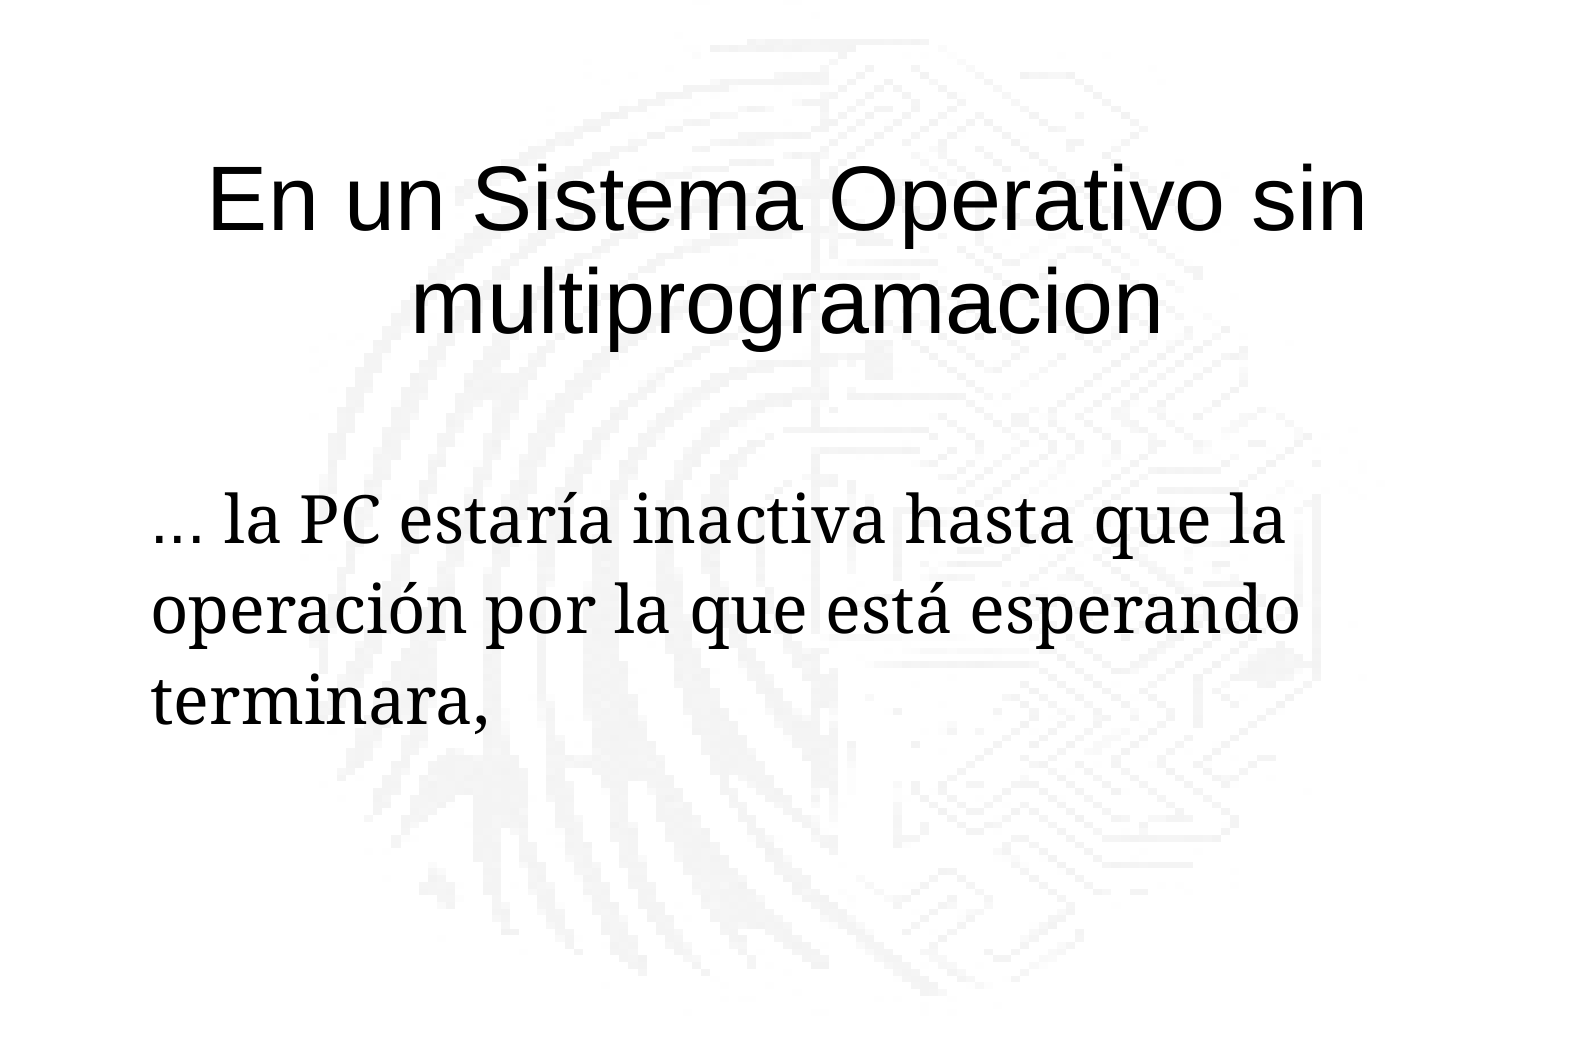

# En un Sistema Operativo sin multiprogramacion
... la PC estaría inactiva hasta que la operación por la que está esperando terminara,